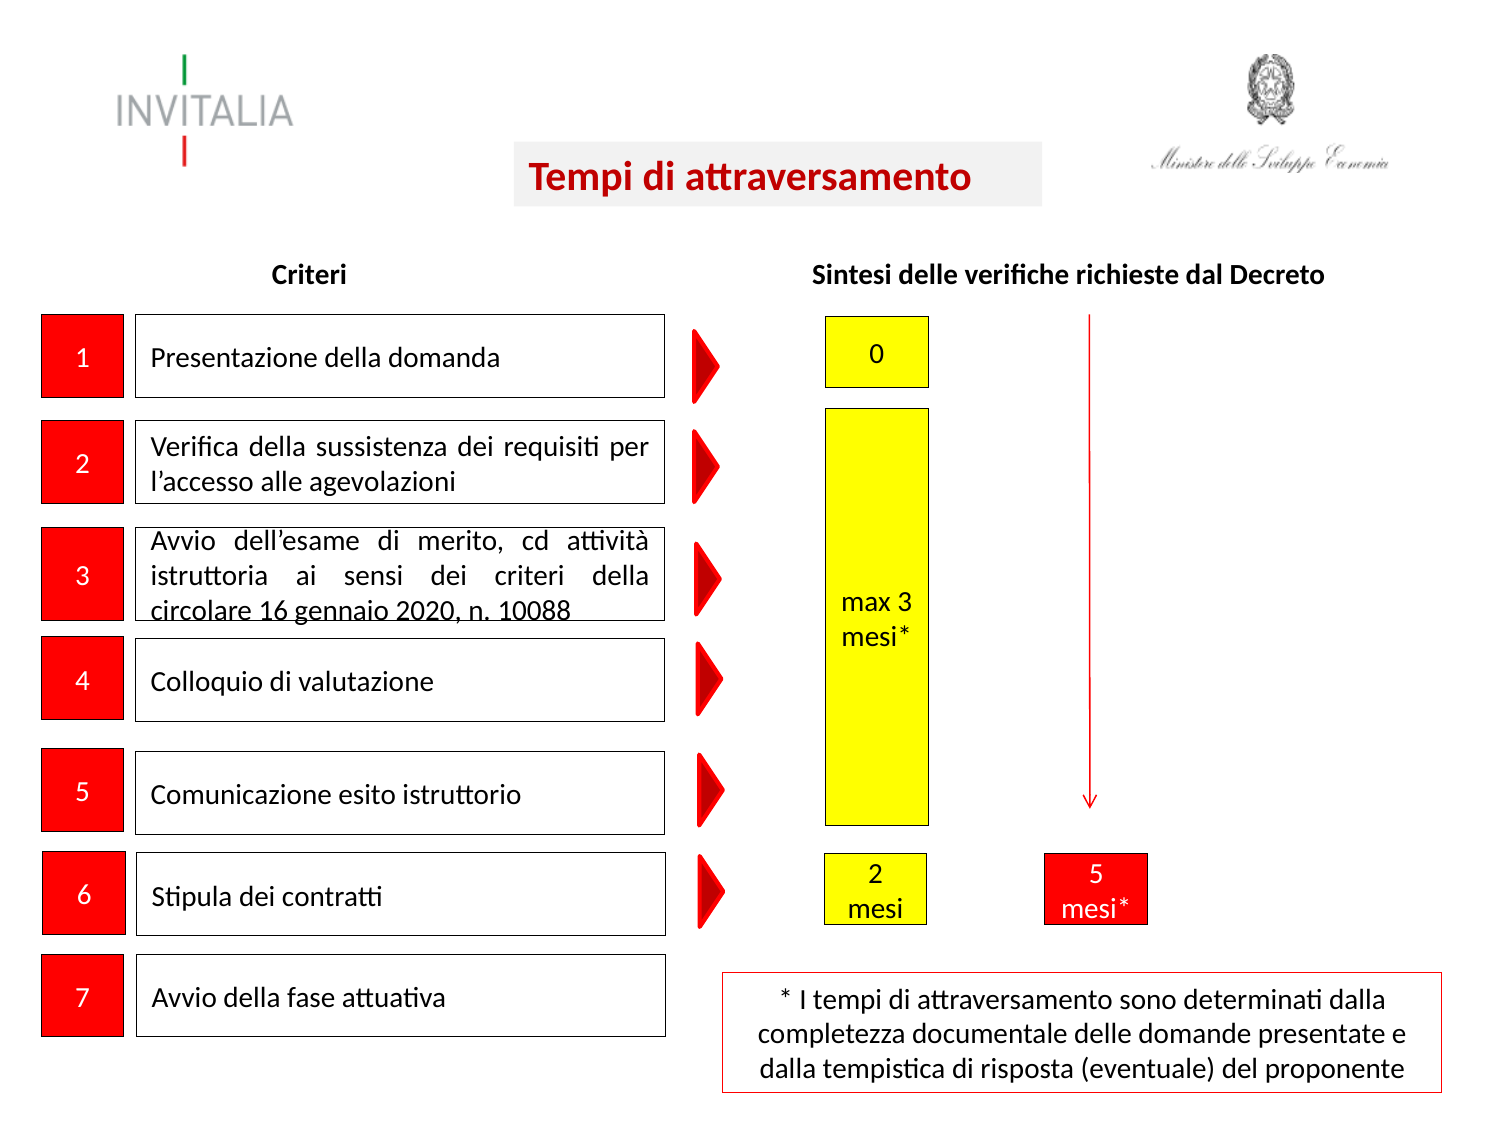

Tempi di attraversamento
Criteri
Sintesi delle verifiche richieste dal Decreto
1
Presentazione della domanda
0
max 3 mesi*
2
Verifica della sussistenza dei requisiti per l’accesso alle agevolazioni
3
Avvio dell’esame di merito, cd attività istruttoria ai sensi dei criteri della circolare 16 gennaio 2020, n. 10088
4
Colloquio di valutazione
5
Comunicazione esito istruttorio
6
Stipula dei contratti
2 mesi
5 mesi*
7
Avvio della fase attuativa
* I tempi di attraversamento sono determinati dalla completezza documentale delle domande presentate e dalla tempistica di risposta (eventuale) del proponente